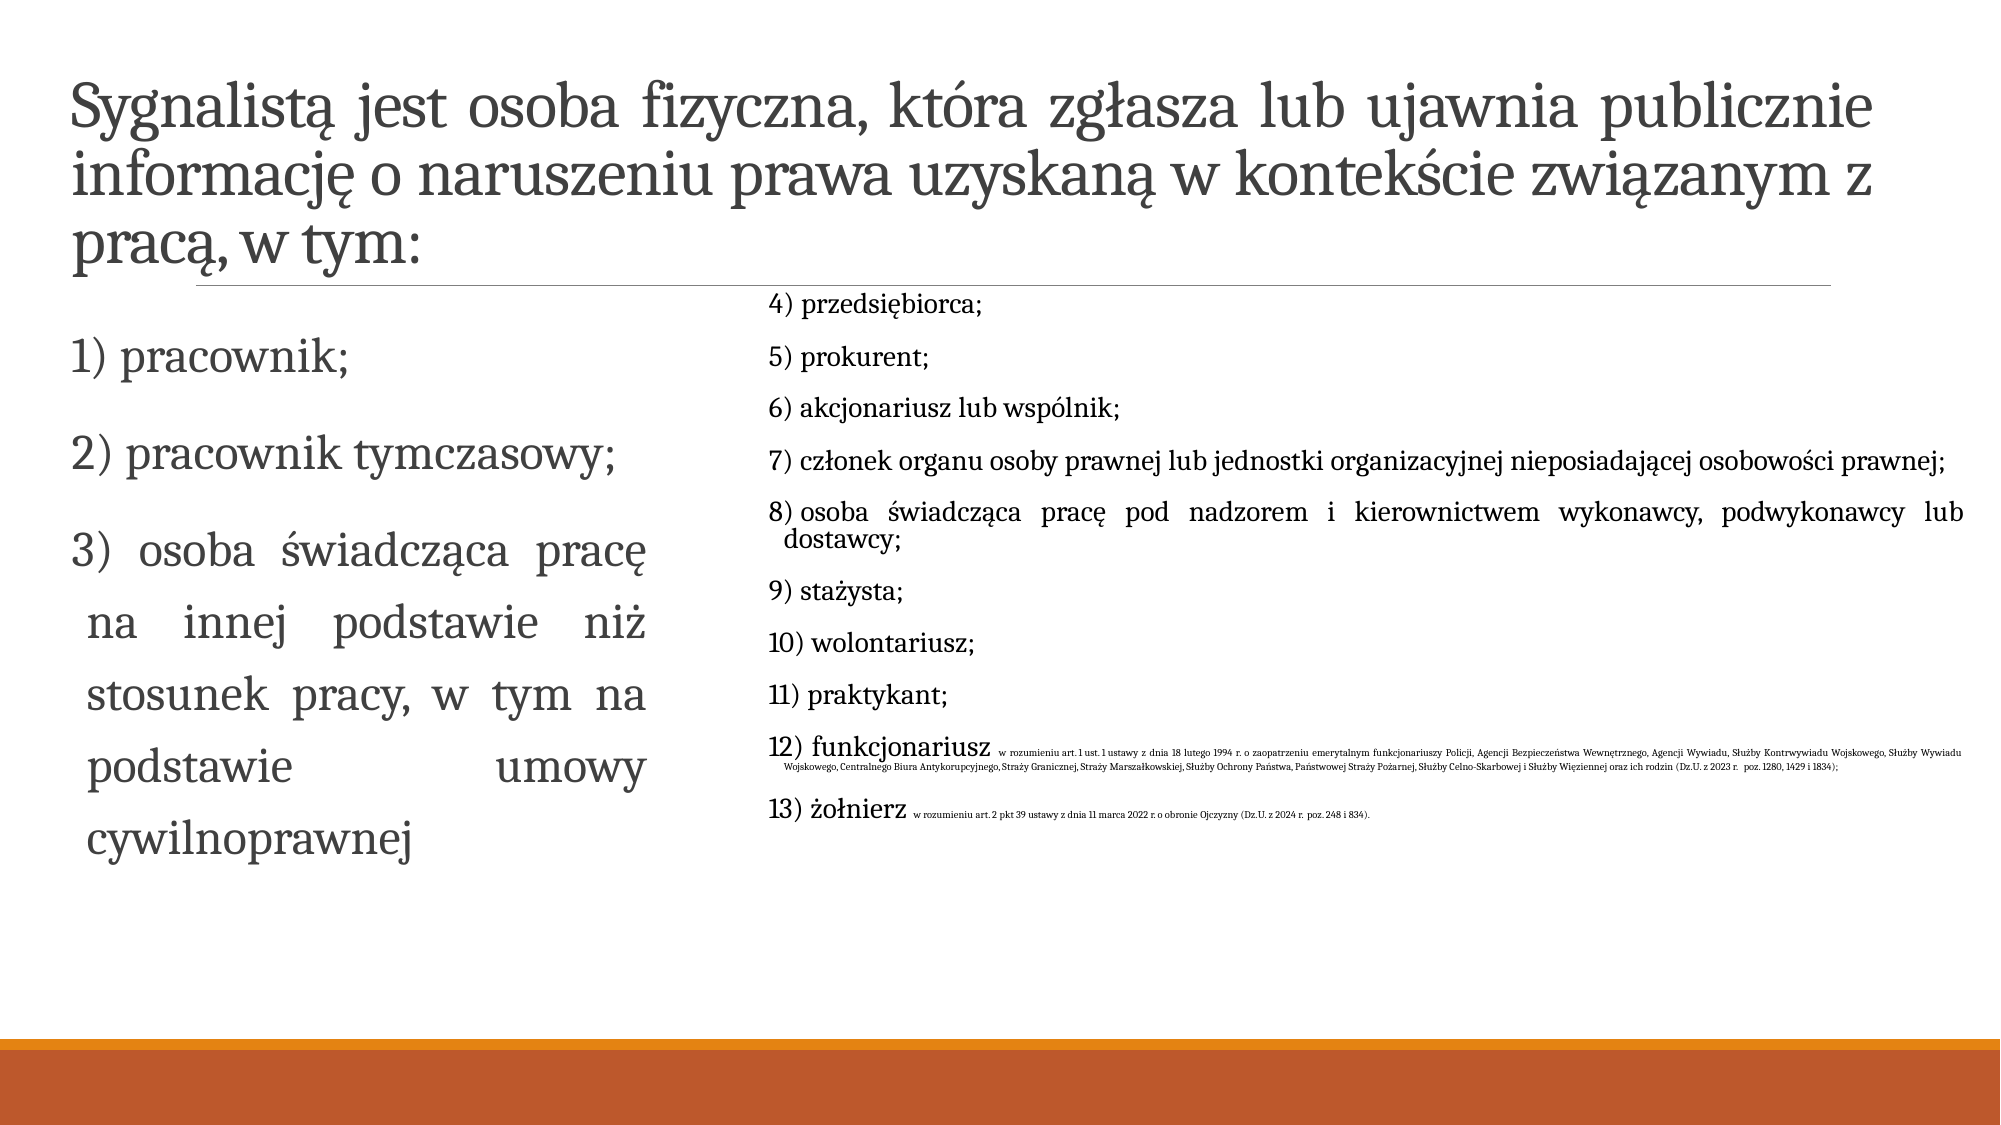

# Sygnalistą jest osoba fizyczna, która zgłasza lub ujawnia publicznie informację o naruszeniu prawa uzyskaną w kontekście związanym z pracą, w tym:
4) przedsiębiorca;
5) prokurent;
6) akcjonariusz lub wspólnik;
7) członek organu osoby prawnej lub jednostki organizacyjnej nieposiadającej osobowości prawnej;
8) osoba świadcząca pracę pod nadzorem i kierownictwem wykonawcy, podwykonawcy lub dostawcy;
9) stażysta;
10) wolontariusz;
11) praktykant;
12) funkcjonariusz w rozumieniu art. 1 ust. 1 ustawy z dnia 18 lutego 1994 r. o zaopatrzeniu emerytalnym funkcjonariuszy Policji, Agencji Bezpieczeństwa Wewnętrznego, Agencji Wywiadu, Służby Kontrwywiadu Wojskowego, Służby Wywiadu Wojskowego, Centralnego Biura Antykorupcyjnego, Straży Granicznej, Straży Marszałkowskiej, Służby Ochrony Państwa, Państwowej Straży Pożarnej, Służby Celno-Skarbowej i Służby Więziennej oraz ich rodzin (Dz.U. z 2023 r. poz. 1280, 1429 i 1834);
13) żołnierz w rozumieniu art. 2 pkt 39 ustawy z dnia 11 marca 2022 r. o obronie Ojczyzny (Dz.U. z 2024 r. poz. 248 i 834).
1) pracownik;
2) pracownik tymczasowy;
3) osoba świadcząca pracę na innej podstawie niż stosunek pracy, w tym na podstawie umowy cywilnoprawnej